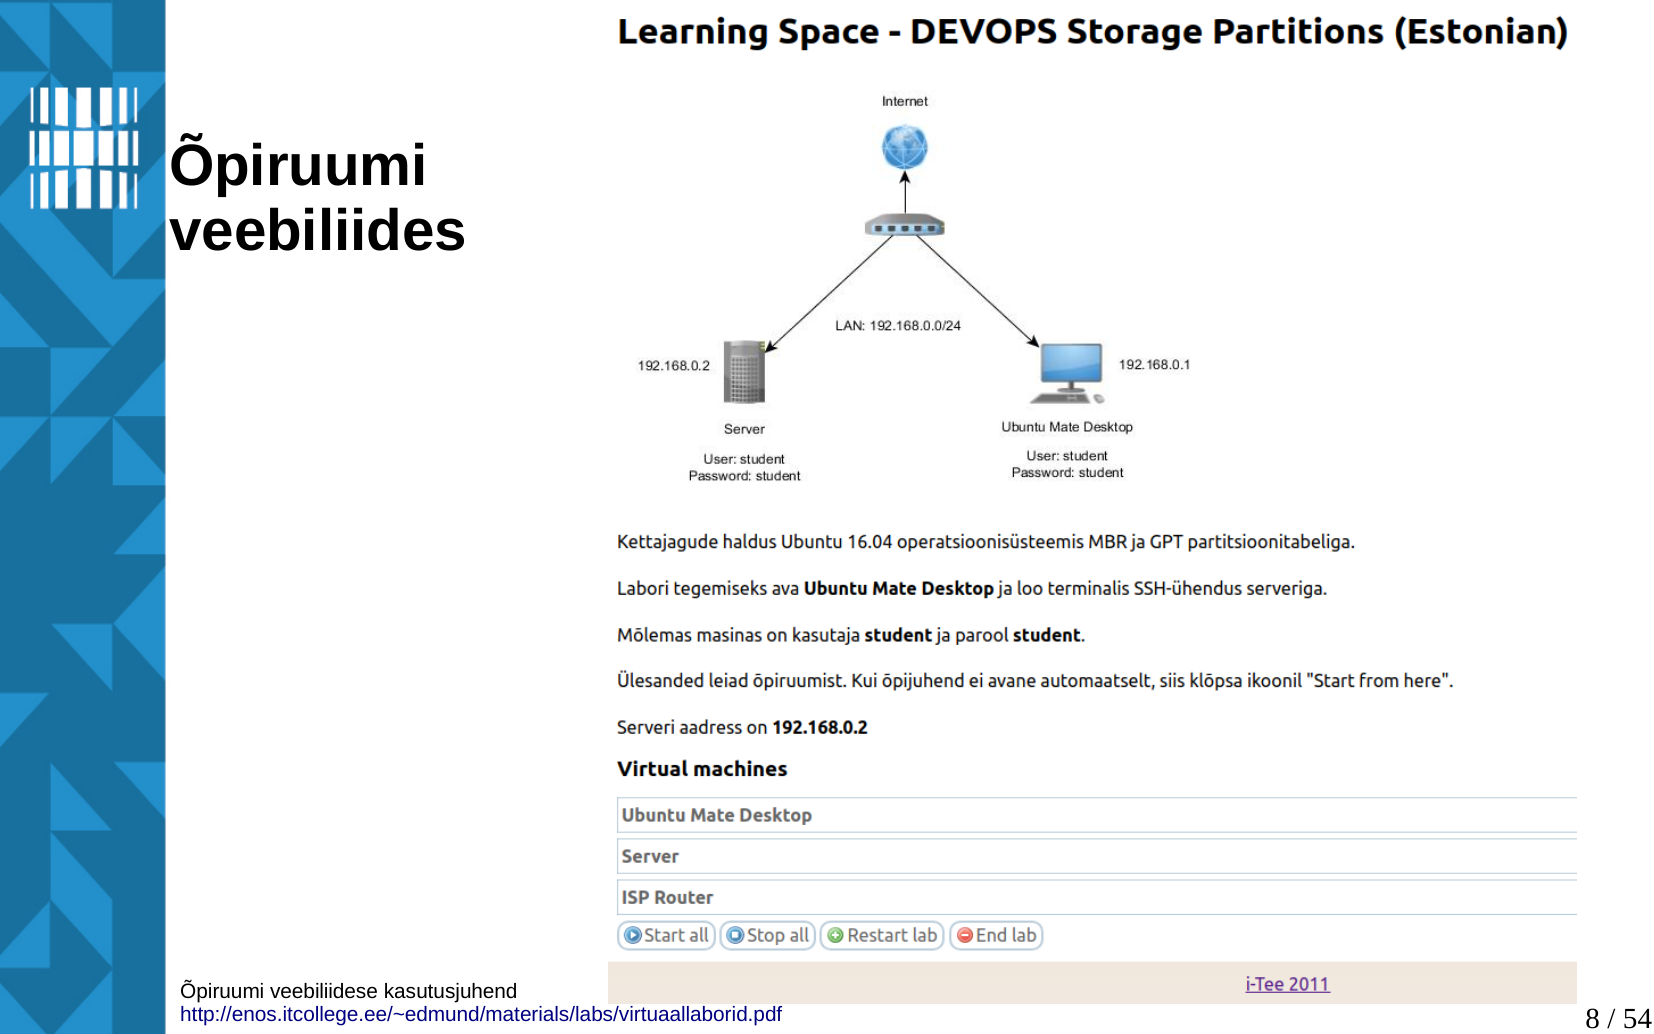

# Õpiruumi veebiliides
Õpiruumi veebiliidese kasutusjuhend
http://enos.itcollege.ee/~edmund/materials/labs/virtuaallaborid.pdf
8